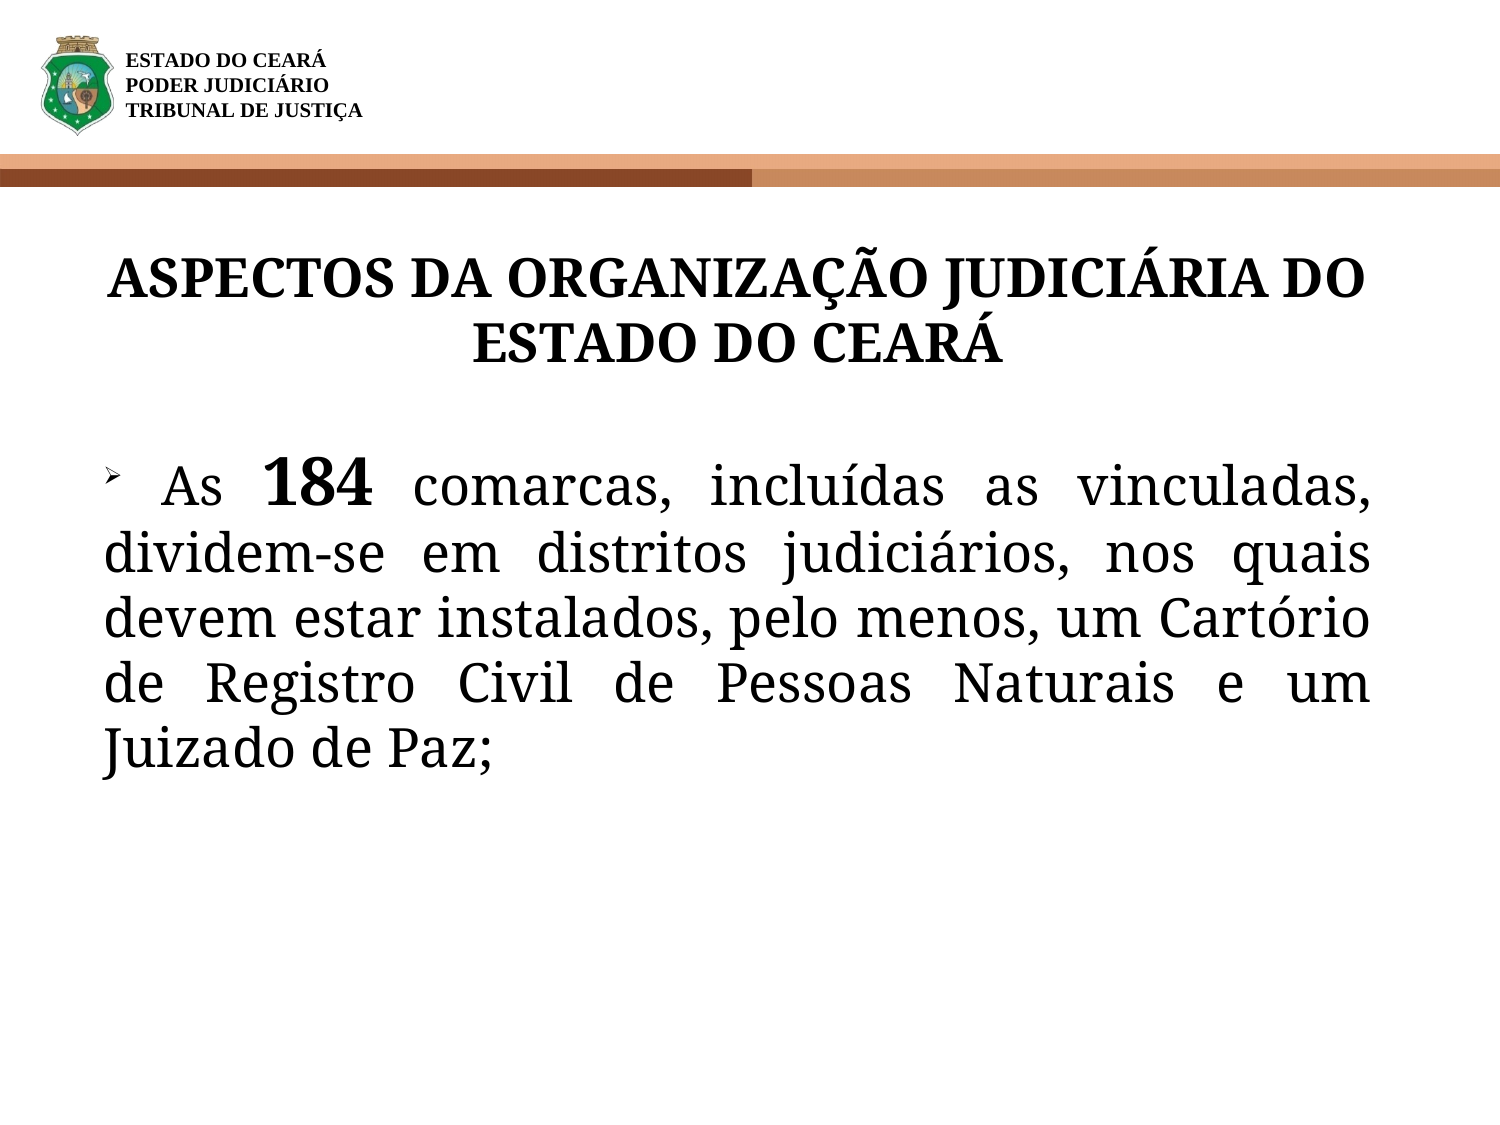

ASPECTOS DA ORGANIZAÇÃO JUDICIÁRIA DO ESTADO DO CEARÁ
 As 184 comarcas, incluídas as vinculadas, dividem-se em distritos judiciários, nos quais devem estar instalados, pelo menos, um Cartório de Registro Civil de Pessoas Naturais e um Juizado de Paz;